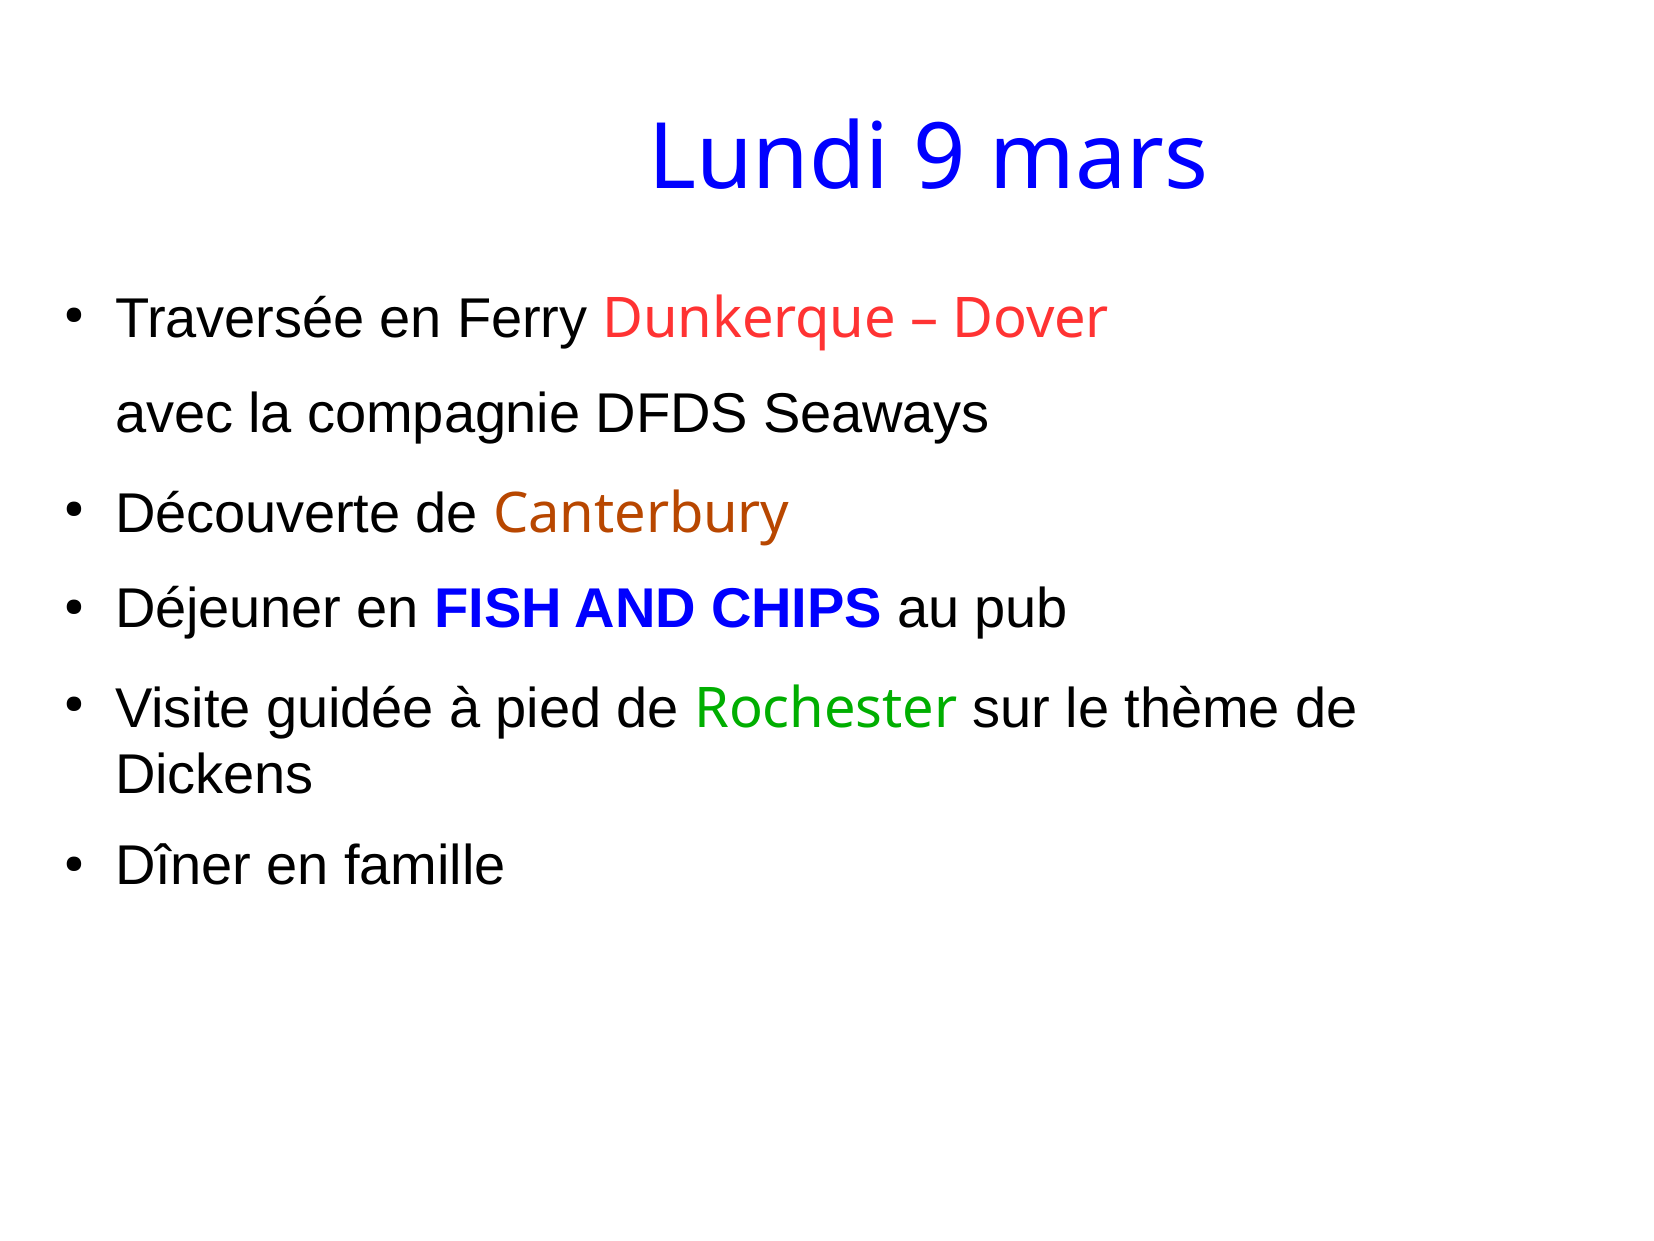

# Lundi 9 mars
Traversée en Ferry Dunkerque – Dover
avec la compagnie DFDS Seaways
Découverte de Canterbury
Déjeuner en FISH AND CHIPS au pub
Visite guidée à pied de Rochester sur le thème de Dickens
Dîner en famille